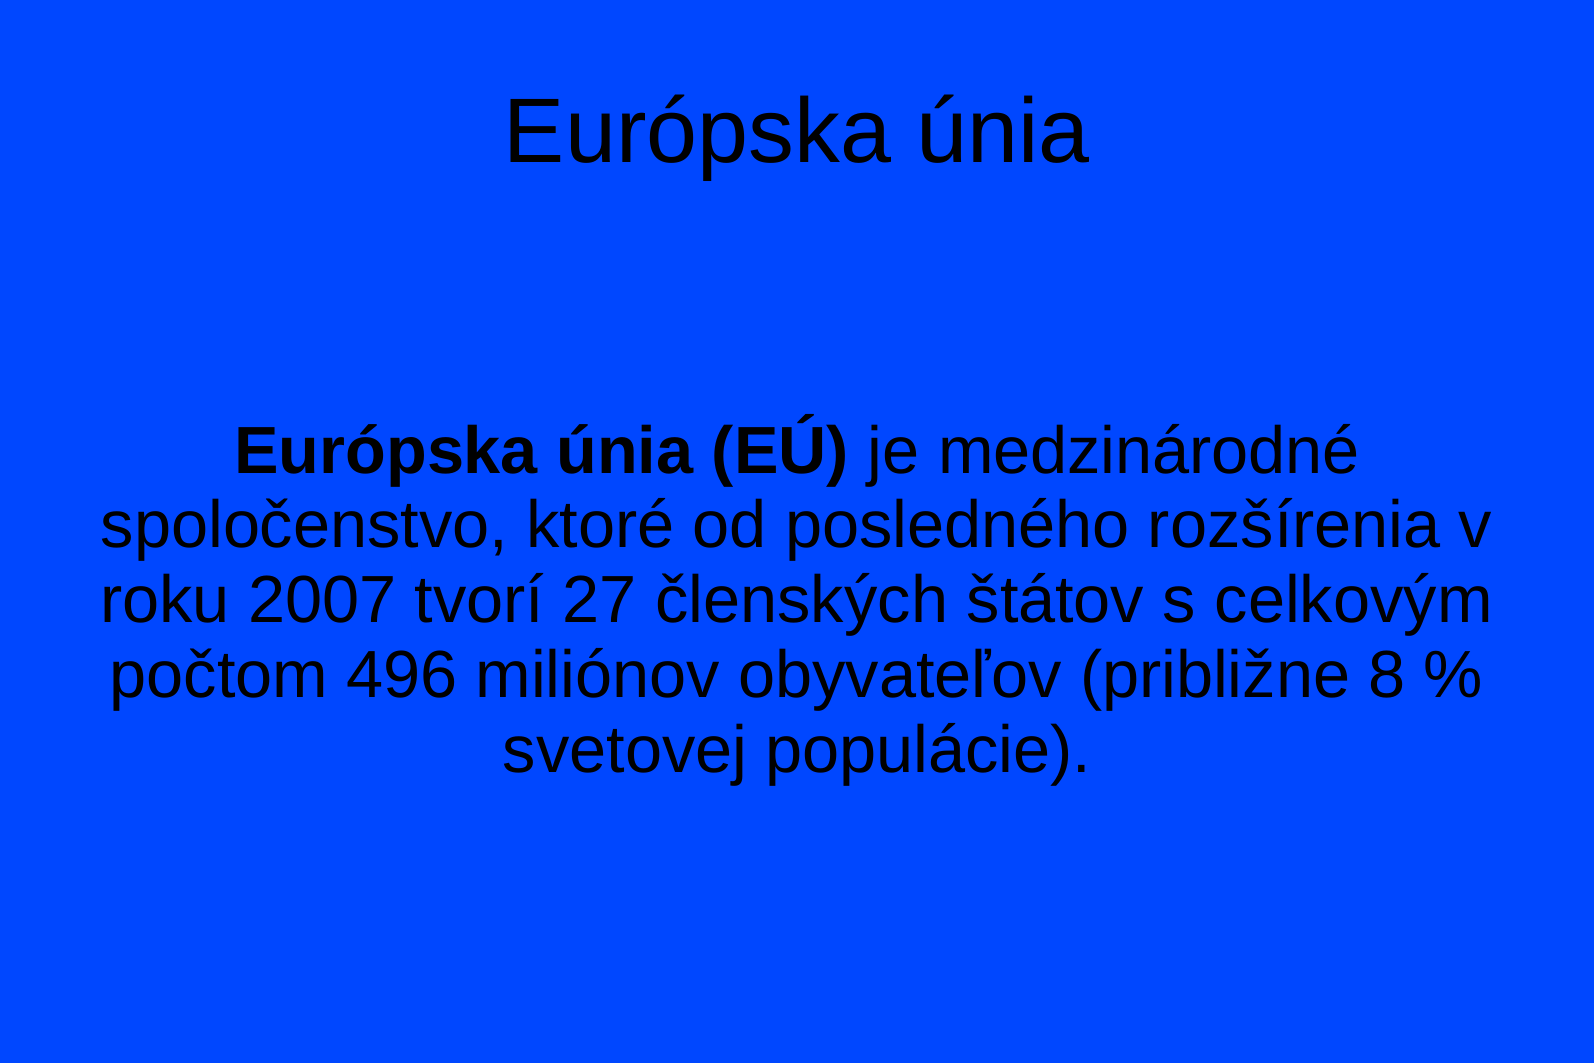

# Európska únia
Európska únia (EÚ) je medzinárodné spoločenstvo, ktoré od posledného rozšírenia v roku 2007 tvorí 27 členských štátov s celkovým počtom 496 miliónov obyvateľov (približne 8 % svetovej populácie).